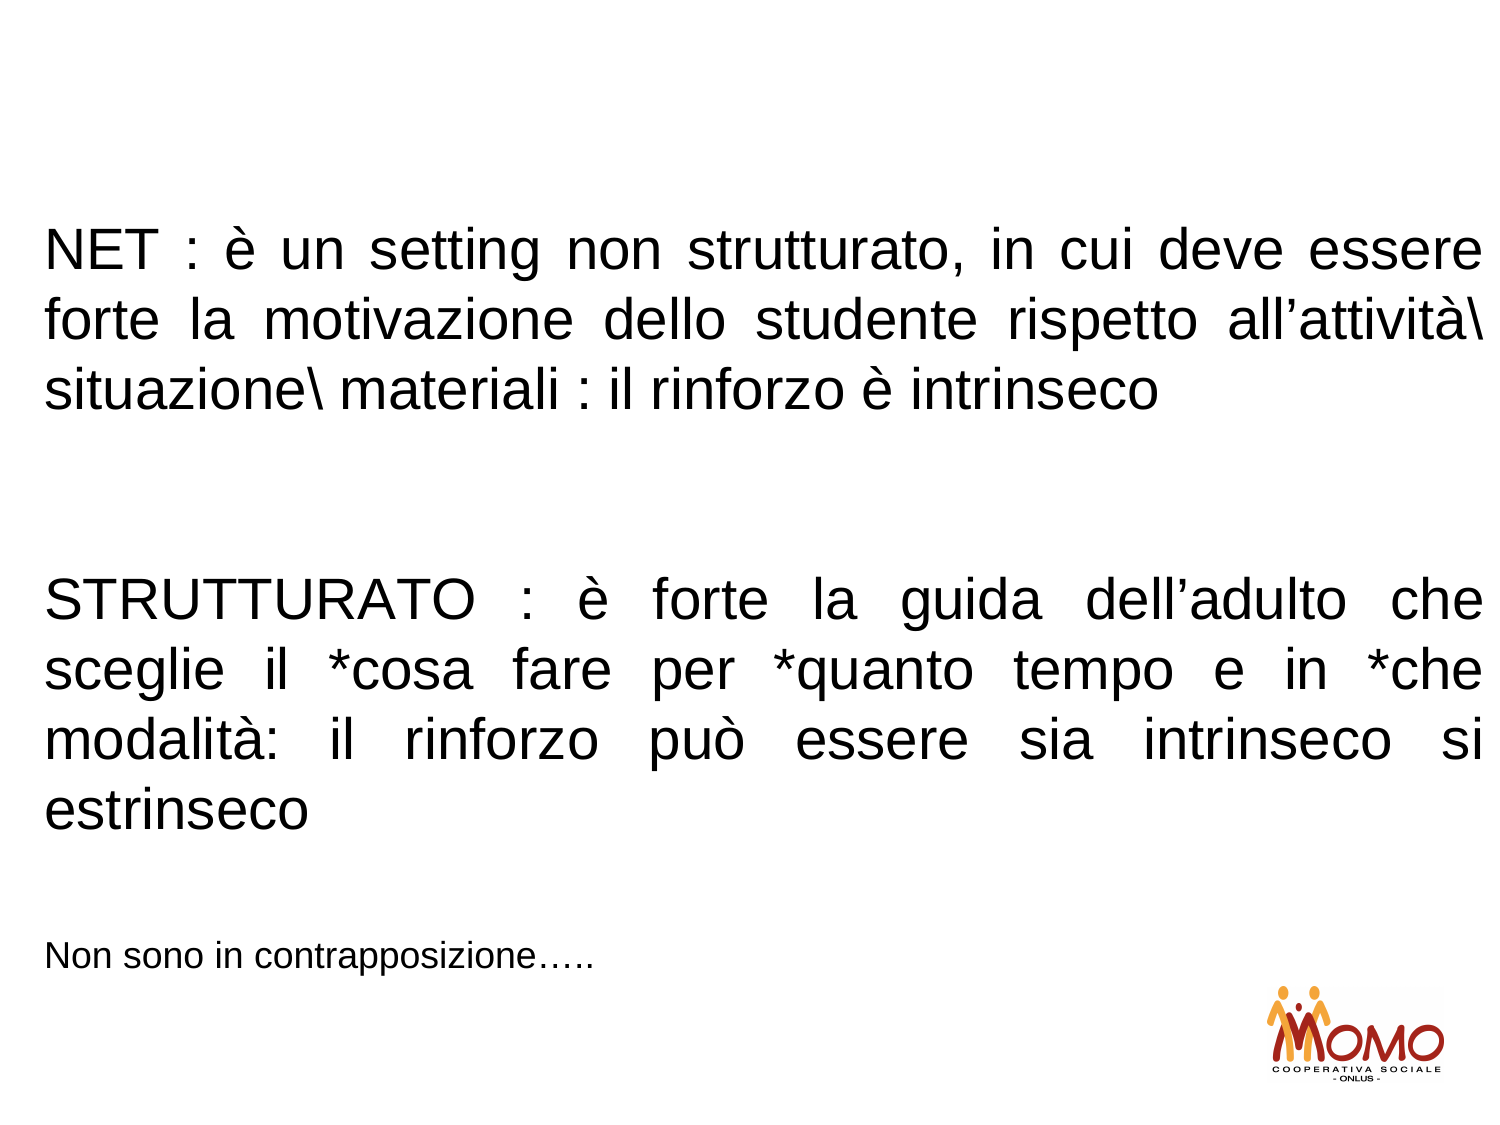

NET : è un setting non strutturato, in cui deve essere forte la motivazione dello studente rispetto all’attività\ situazione\ materiali : il rinforzo è intrinseco
STRUTTURATO : è forte la guida dell’adulto che sceglie il *cosa fare per *quanto tempo e in *che modalità: il rinforzo può essere sia intrinseco si estrinseco
Non sono in contrapposizione…..